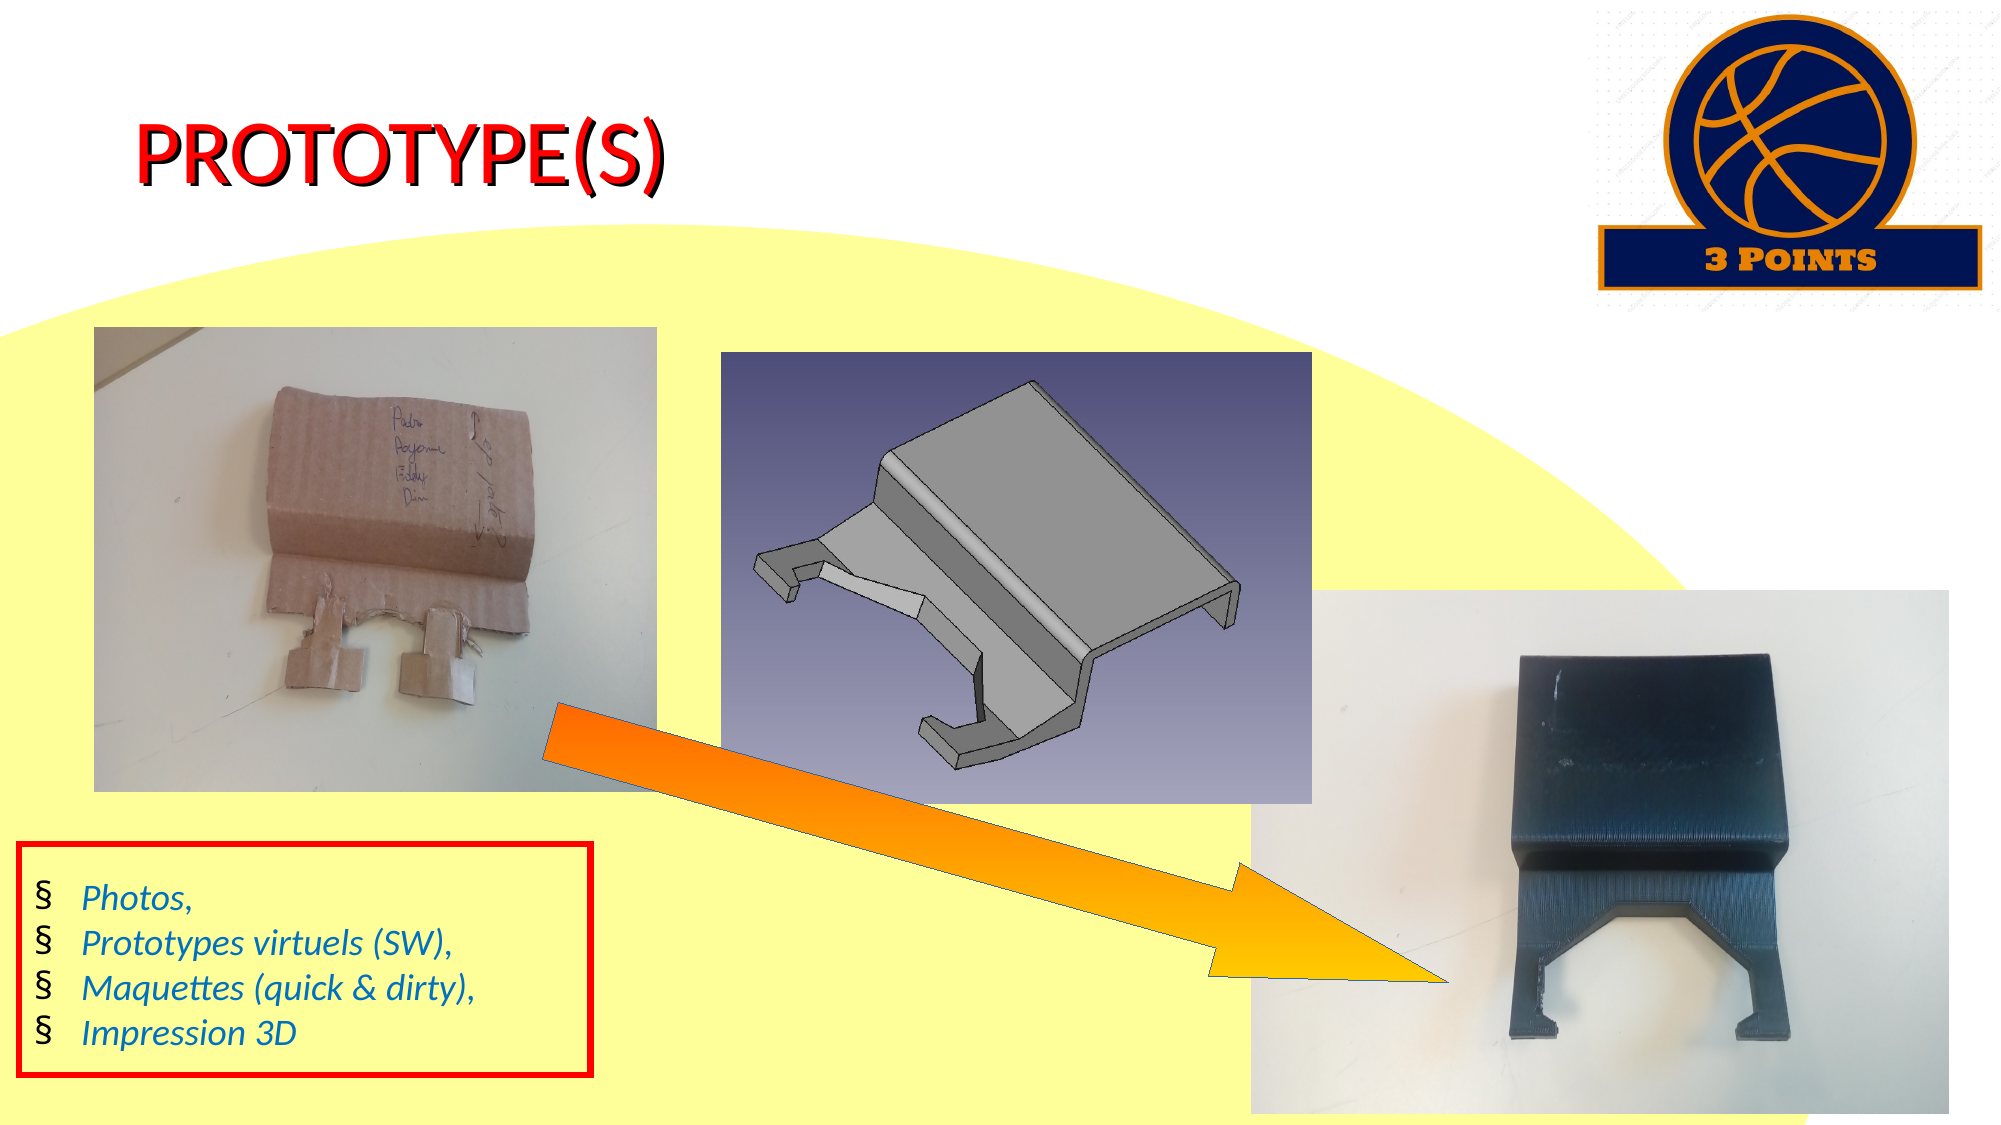

PROTOTYPE(S)
Attendus
Utilisation du logiciel de CAO,
Utilisation de l’imprimante 3D,
Problèmes rencontrés,
Enseignements
Photos,
Prototypes virtuels (SW),
Maquettes (quick & dirty),
Impression 3D